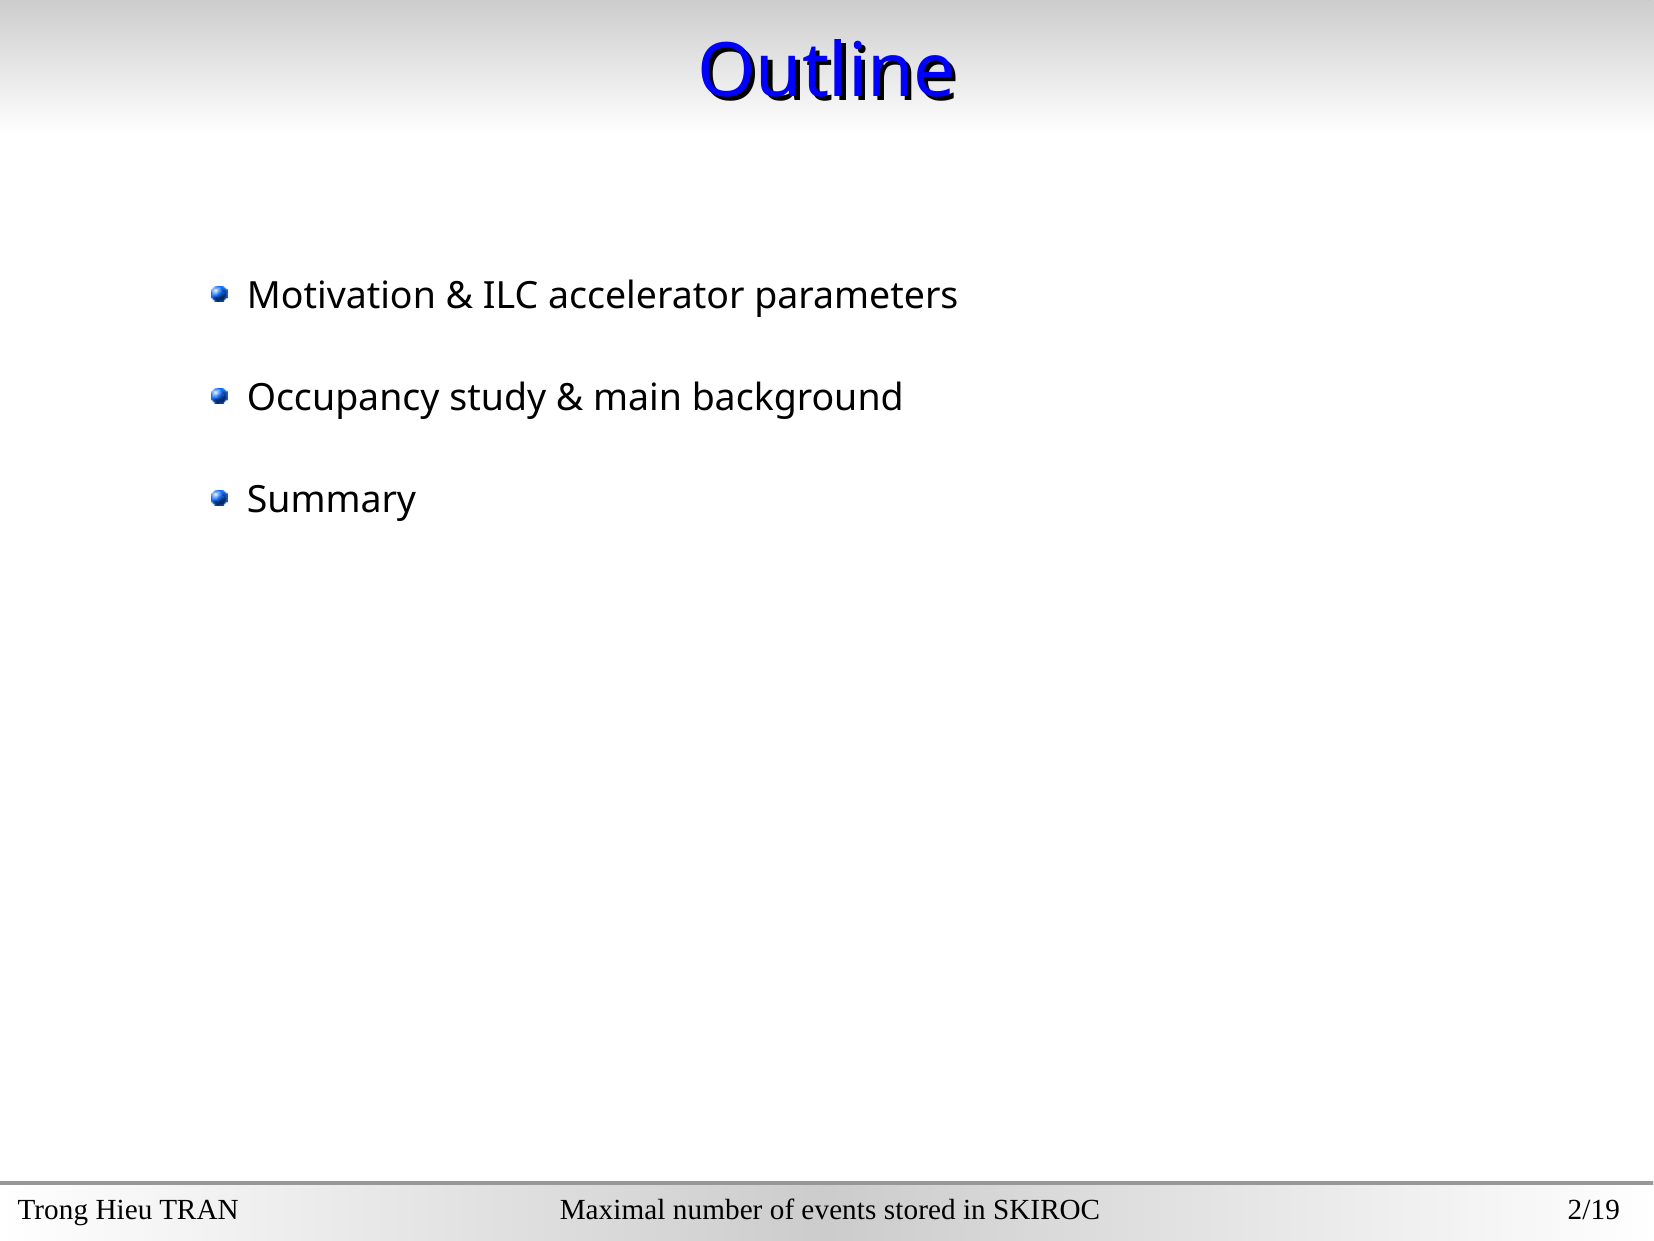

# Outline
Motivation & ILC accelerator parameters
Occupancy study & main background
Summary
Trong Hieu TRAN
Maximal number of events stored in SKIROC
2